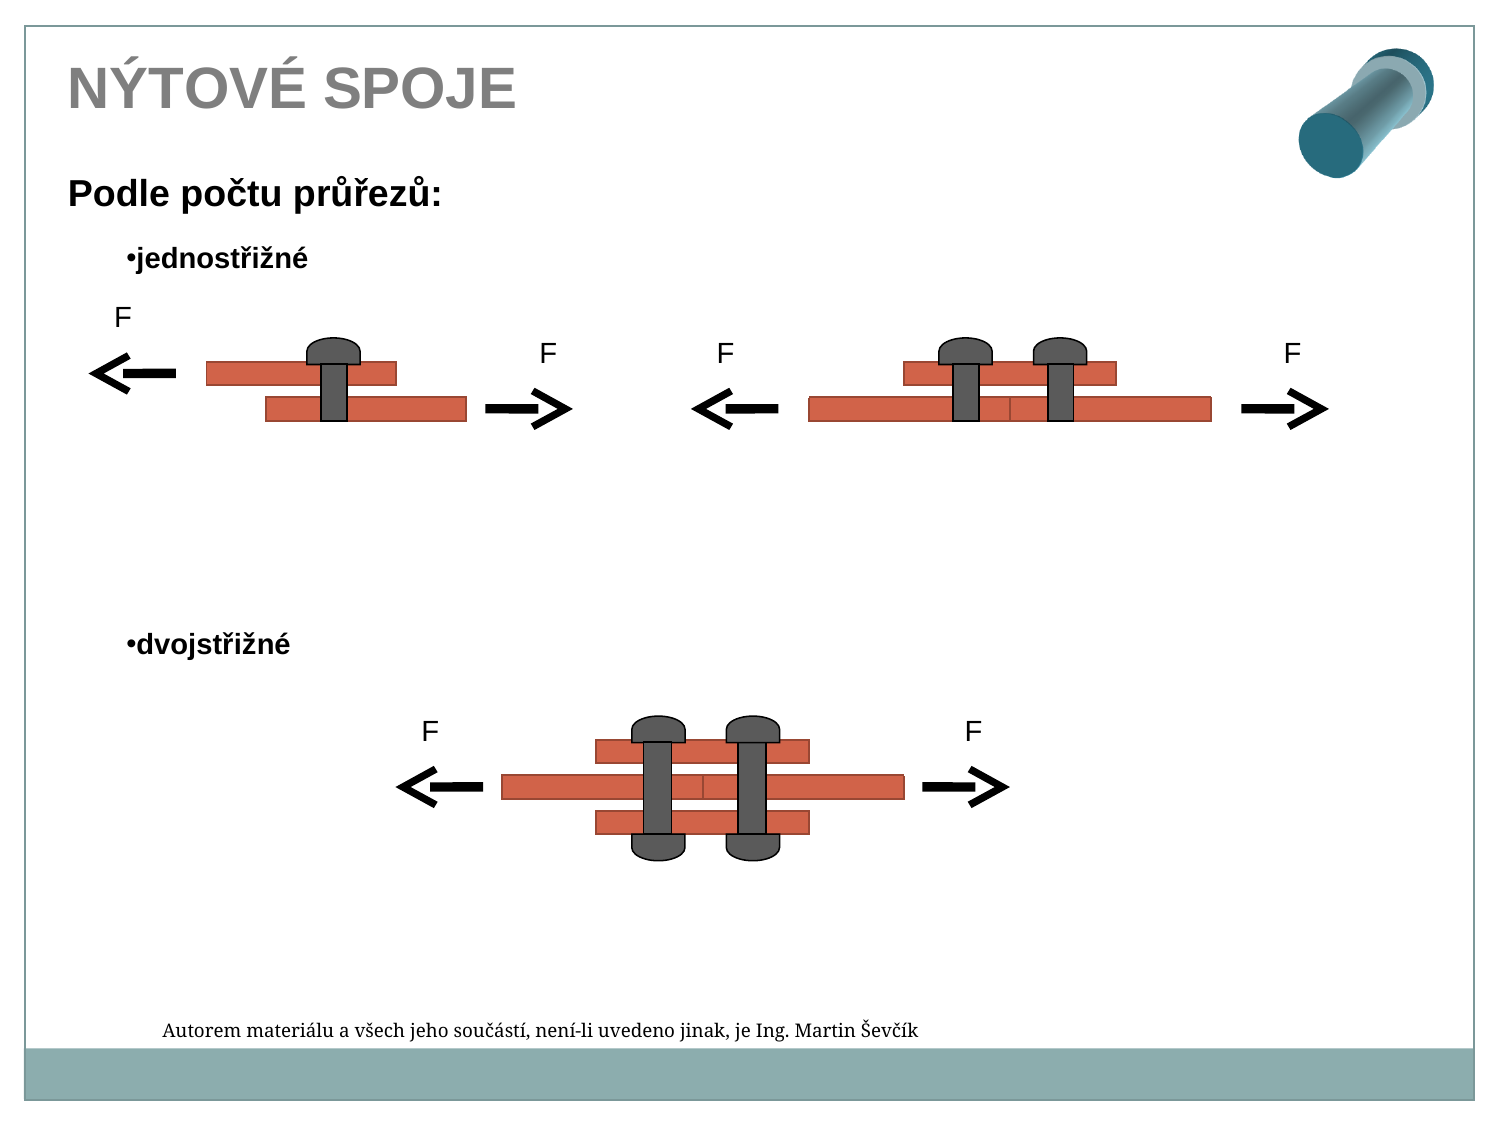

NÝTOVÉ SPOJE
Podle počtu průřezů:
jednostřižné
F
F
F
F
dvojstřižné
F
F
Autorem materiálu a všech jeho součástí, není-li uvedeno jinak, je Ing. Martin Ševčík